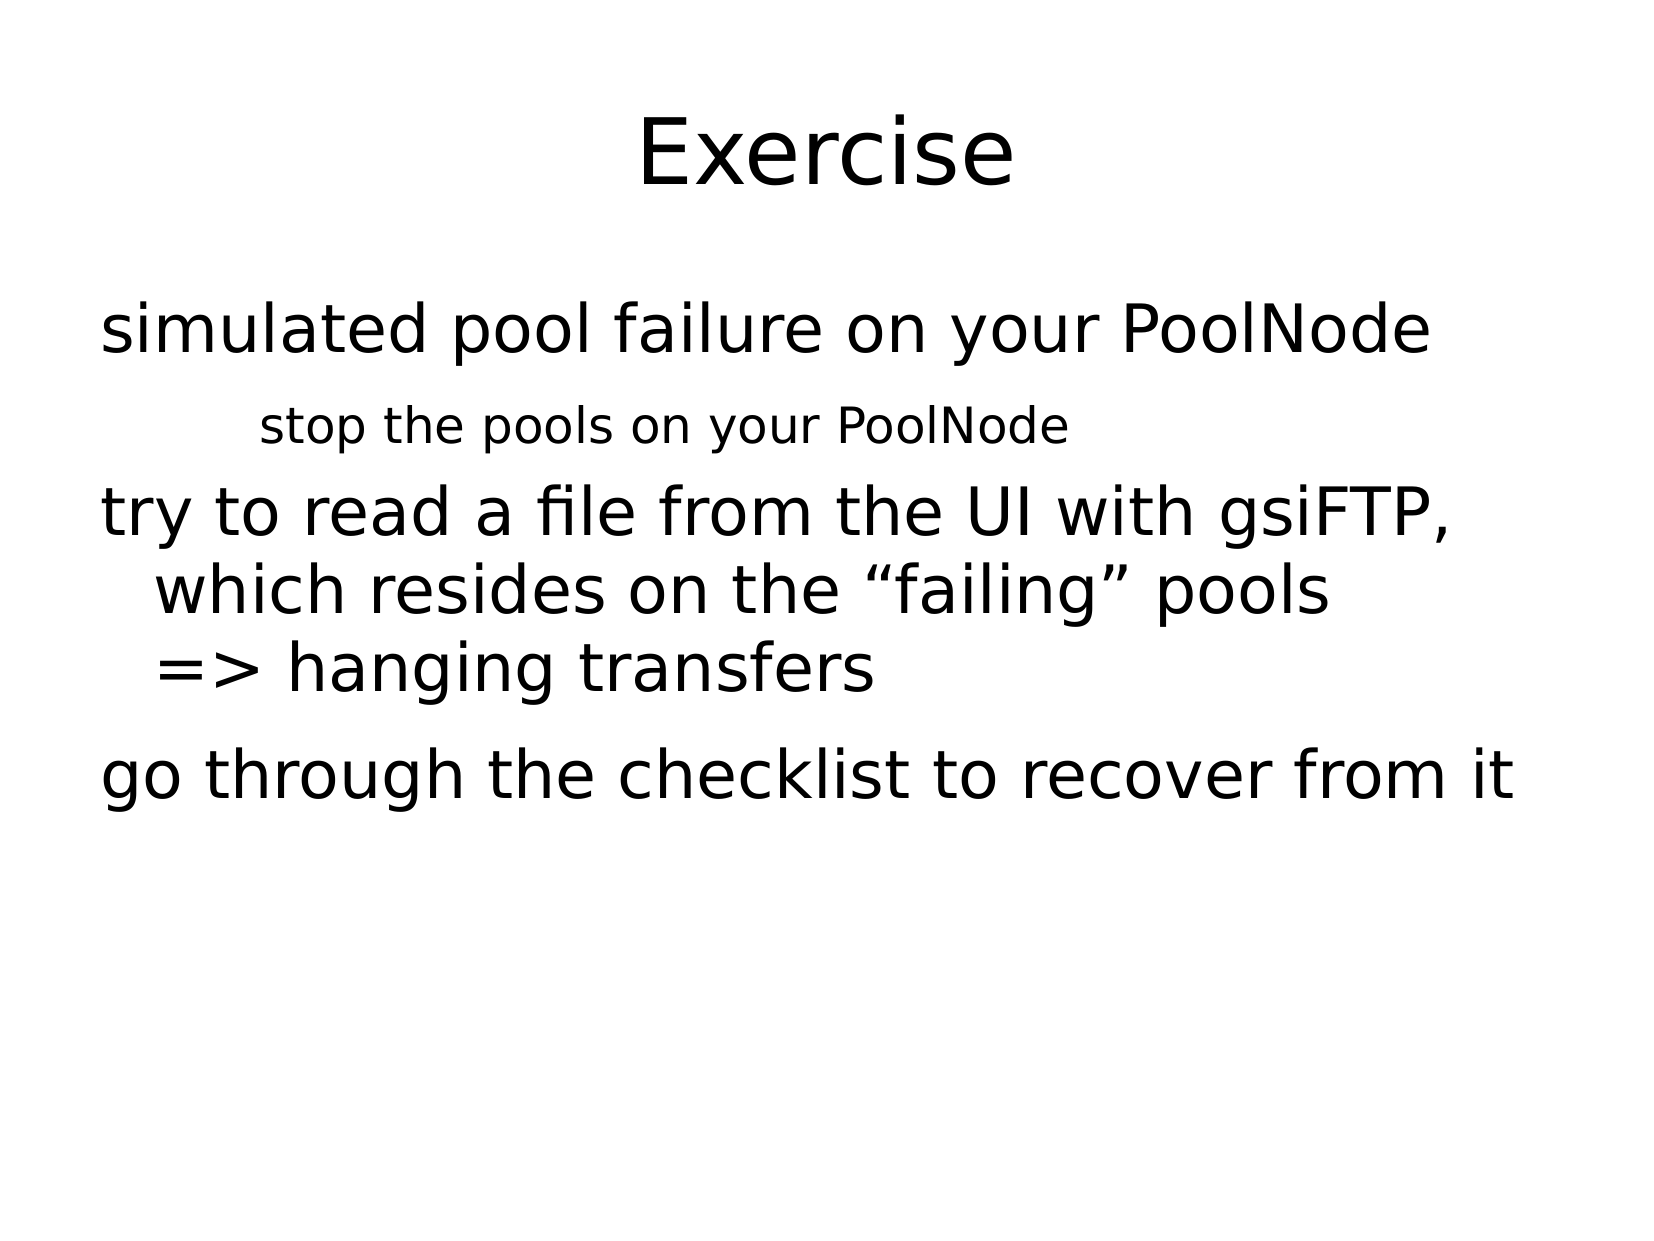

# Exercise
simulated pool failure on your PoolNode
stop the pools on your PoolNode
try to read a file from the UI with gsiFTP, which resides on the “failing” pools
=> hanging transfers
go through the checklist to recover from it